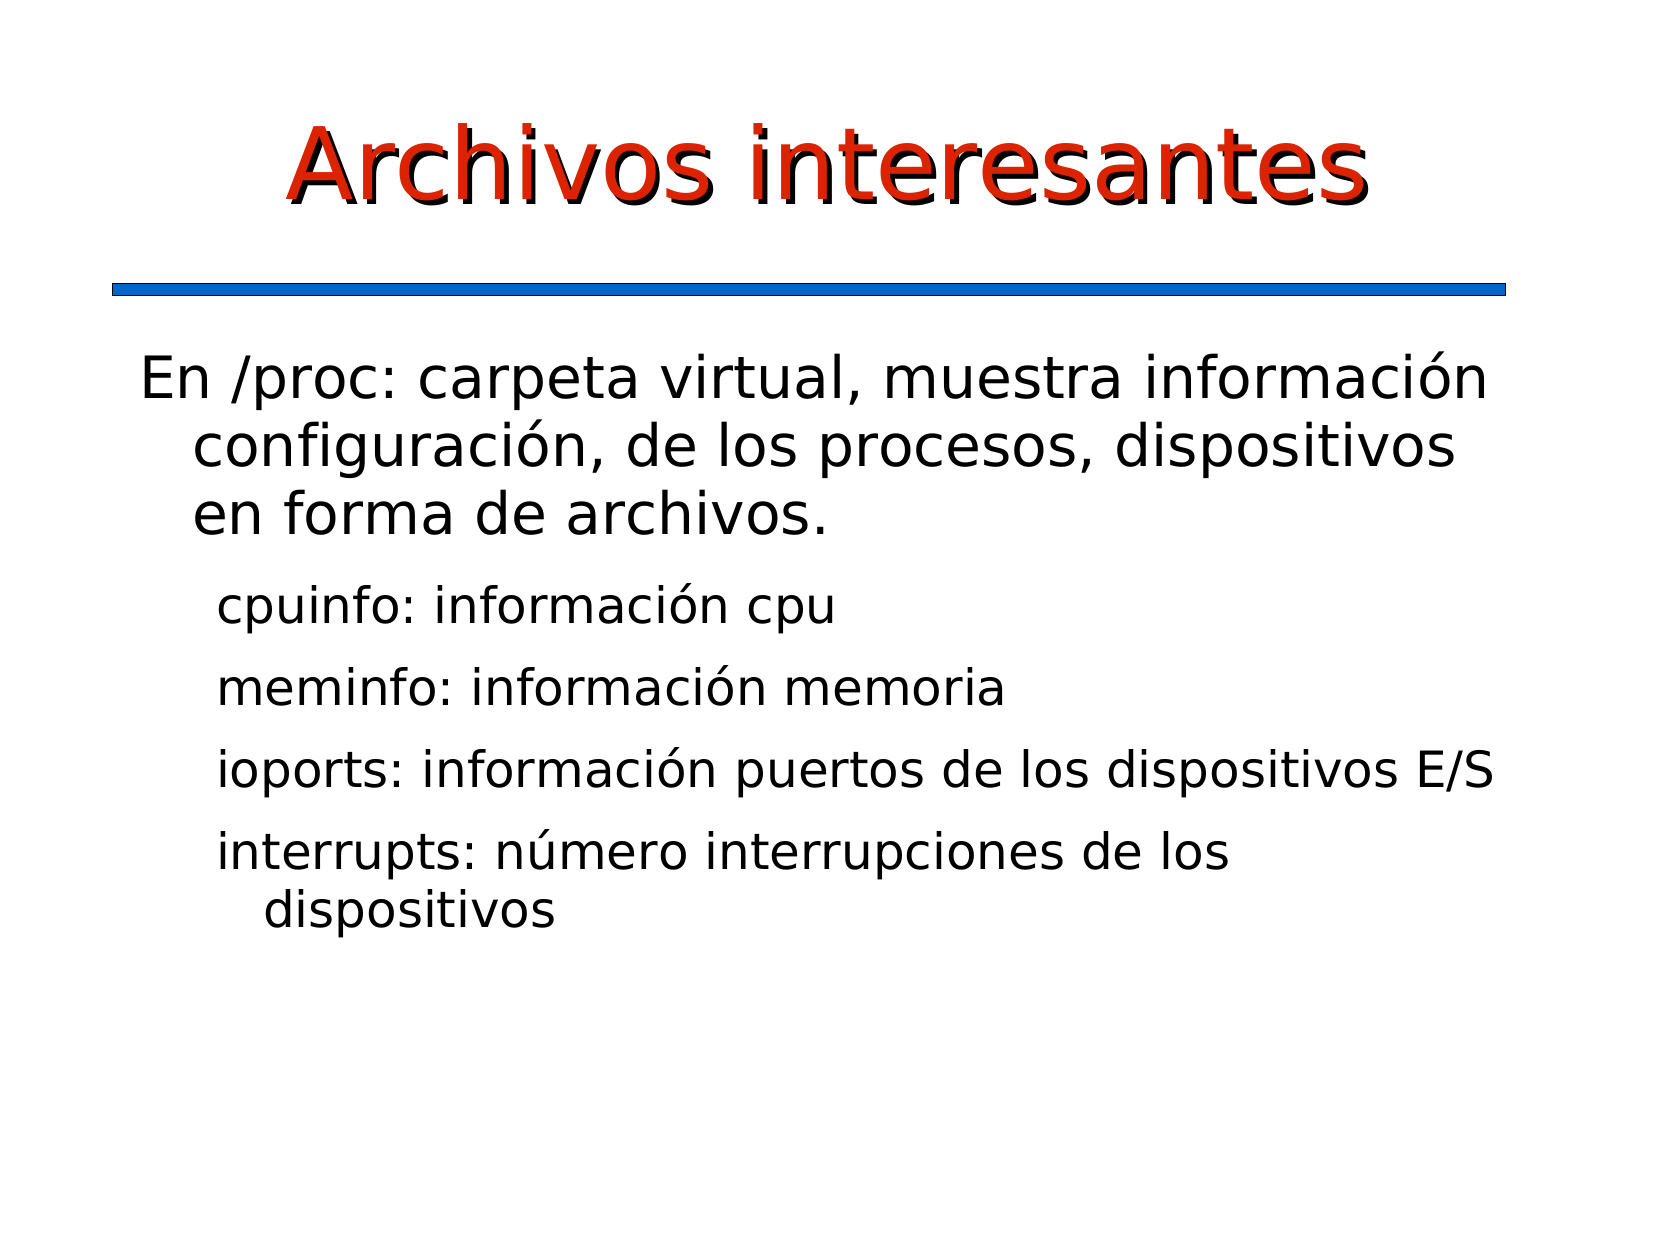

# Archivos interesantes
En /proc: carpeta virtual, muestra información configuración, de los procesos, dispositivos en forma de archivos.
cpuinfo: información cpu
meminfo: información memoria
ioports: información puertos de los dispositivos E/S
interrupts: número interrupciones de los dispositivos